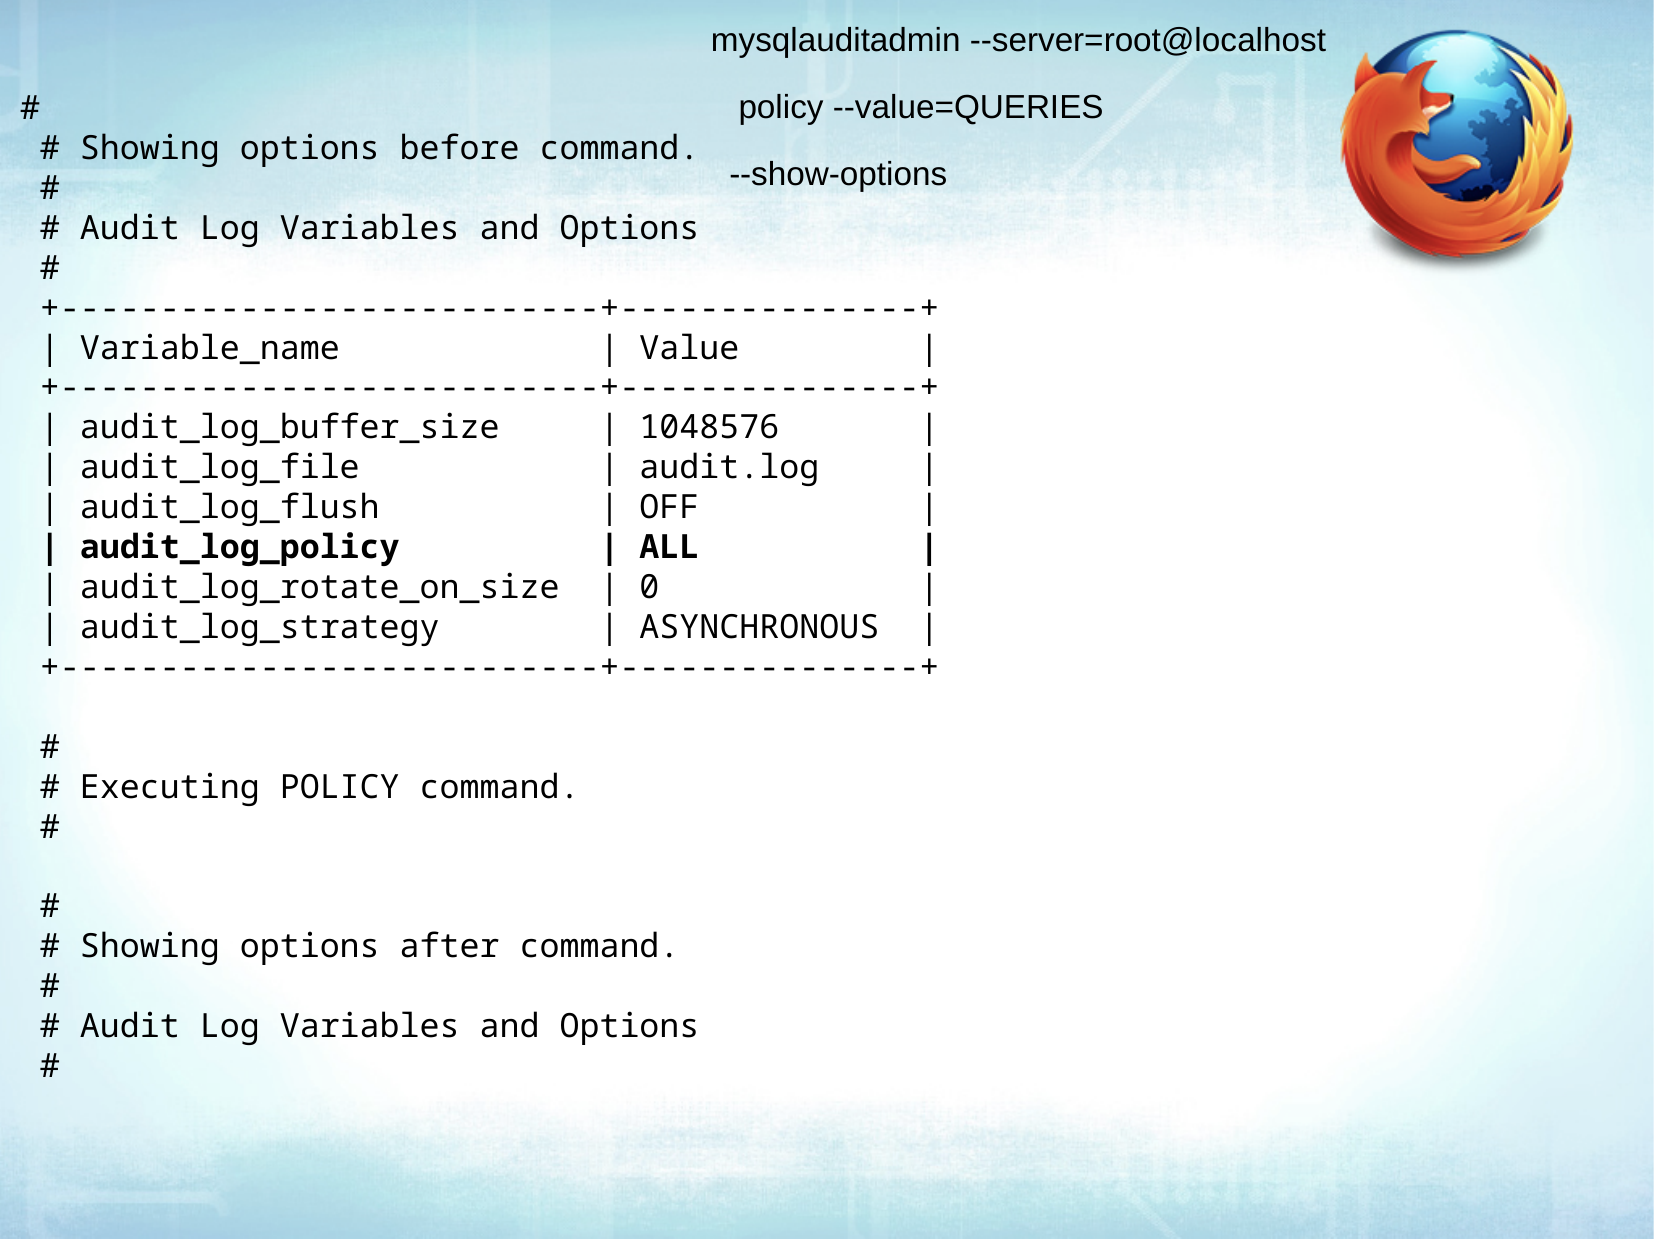

mysqlauditadmin --server=root@localhost
 policy --value=QUERIES
 --show-options
# #
 # Showing options before command.
 #
 # Audit Log Variables and Options
 #
 +---------------------------+---------------+
 | Variable_name | Value |
 +---------------------------+---------------+
 | audit_log_buffer_size | 1048576 |
 | audit_log_file | audit.log |
 | audit_log_flush | OFF |
 | audit_log_policy | ALL |
 | audit_log_rotate_on_size | 0 |
 | audit_log_strategy | ASYNCHRONOUS |
 +---------------------------+---------------+
 #
 # Executing POLICY command.
 #
 #
 # Showing options after command.
 #
 # Audit Log Variables and Options
 #